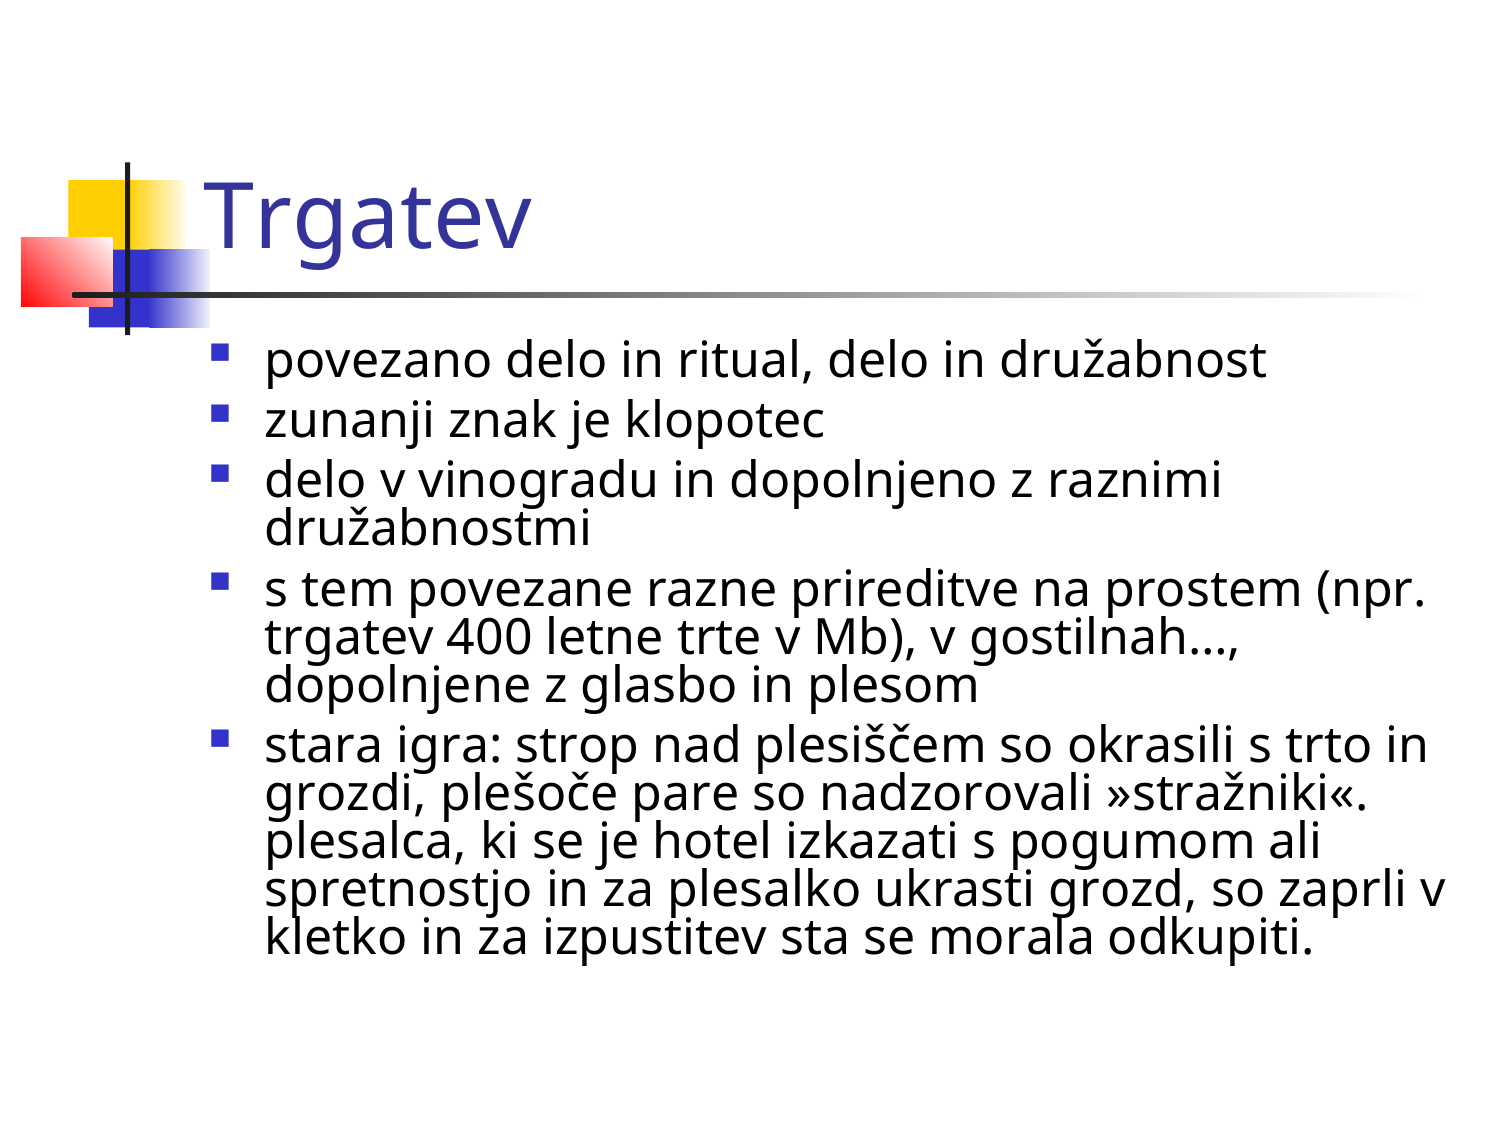

# Trgatev
povezano delo in ritual, delo in družabnost
zunanji znak je klopotec
delo v vinogradu in dopolnjeno z raznimi družabnostmi
s tem povezane razne prireditve na prostem (npr. trgatev 400 letne trte v Mb), v gostilnah…, dopolnjene z glasbo in plesom
stara igra: strop nad plesiščem so okrasili s trto in grozdi, plešoče pare so nadzorovali »stražniki«. plesalca, ki se je hotel izkazati s pogumom ali spretnostjo in za plesalko ukrasti grozd, so zaprli v kletko in za izpustitev sta se morala odkupiti.